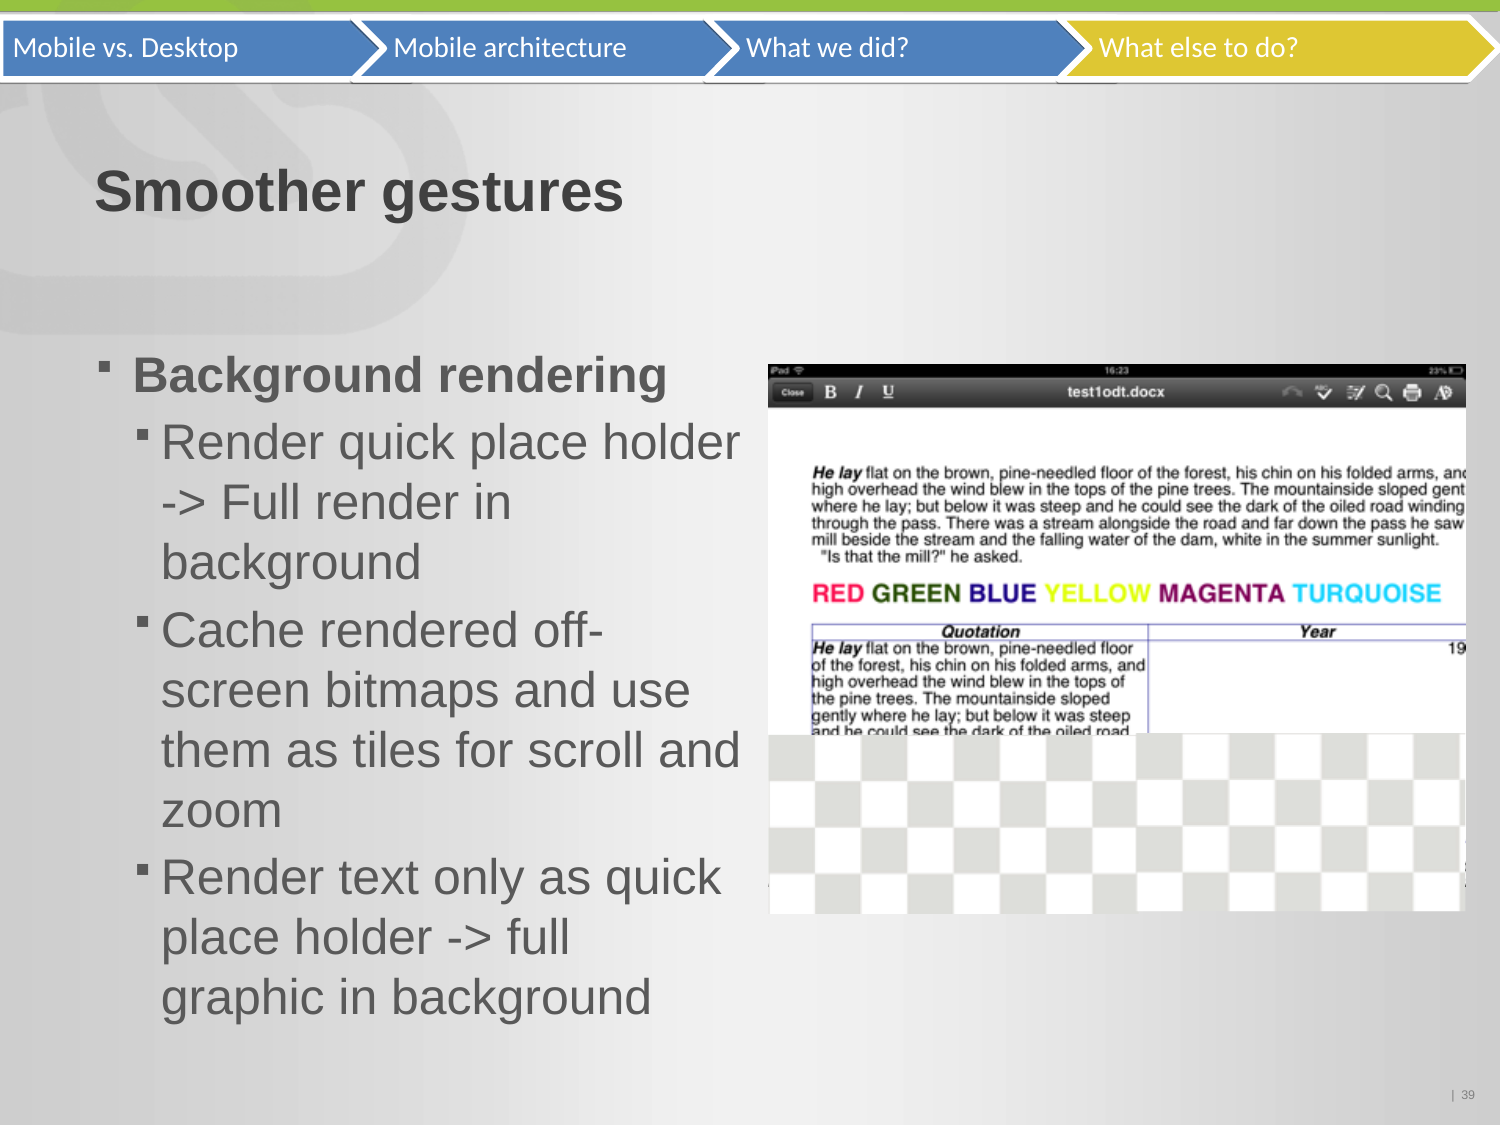

Mobile vs. Desktop
Mobile architecture
What we did?
What else to do?
# Smoother gestures
Background rendering
Render quick place holder -> Full render in background
Cache rendered off-screen bitmaps and use them as tiles for scroll and zoom
Render text only as quick place holder -> full graphic in background